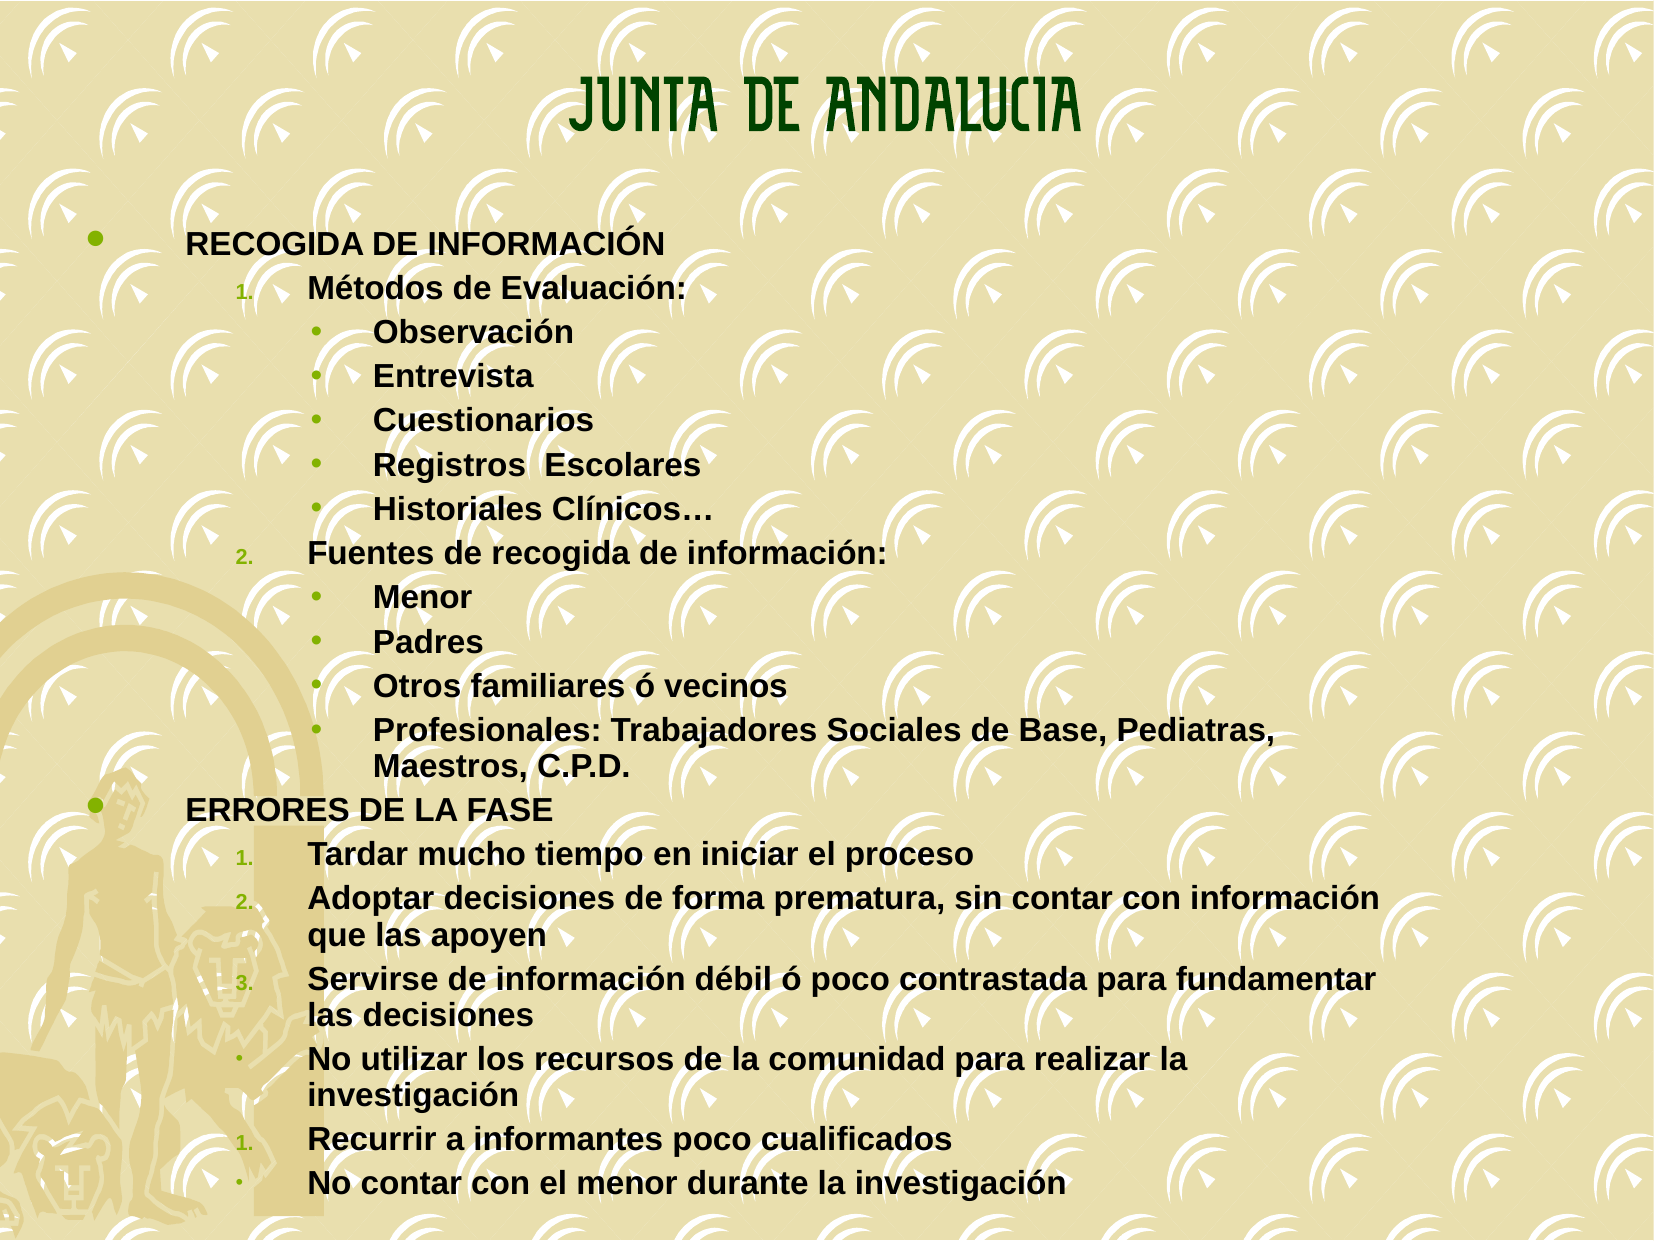

RECOGIDA DE INFORMACIÓN
Métodos de Evaluación:
Observación
Entrevista
Cuestionarios
Registros Escolares
Historiales Clínicos…
Fuentes de recogida de información:
Menor
Padres
Otros familiares ó vecinos
Profesionales: Trabajadores Sociales de Base, Pediatras, Maestros, C.P.D.
ERRORES DE LA FASE
Tardar mucho tiempo en iniciar el proceso
Adoptar decisiones de forma prematura, sin contar con información que las apoyen
Servirse de información débil ó poco contrastada para fundamentar las decisiones
No utilizar los recursos de la comunidad para realizar la investigación
Recurrir a informantes poco cualificados
No contar con el menor durante la investigación
#